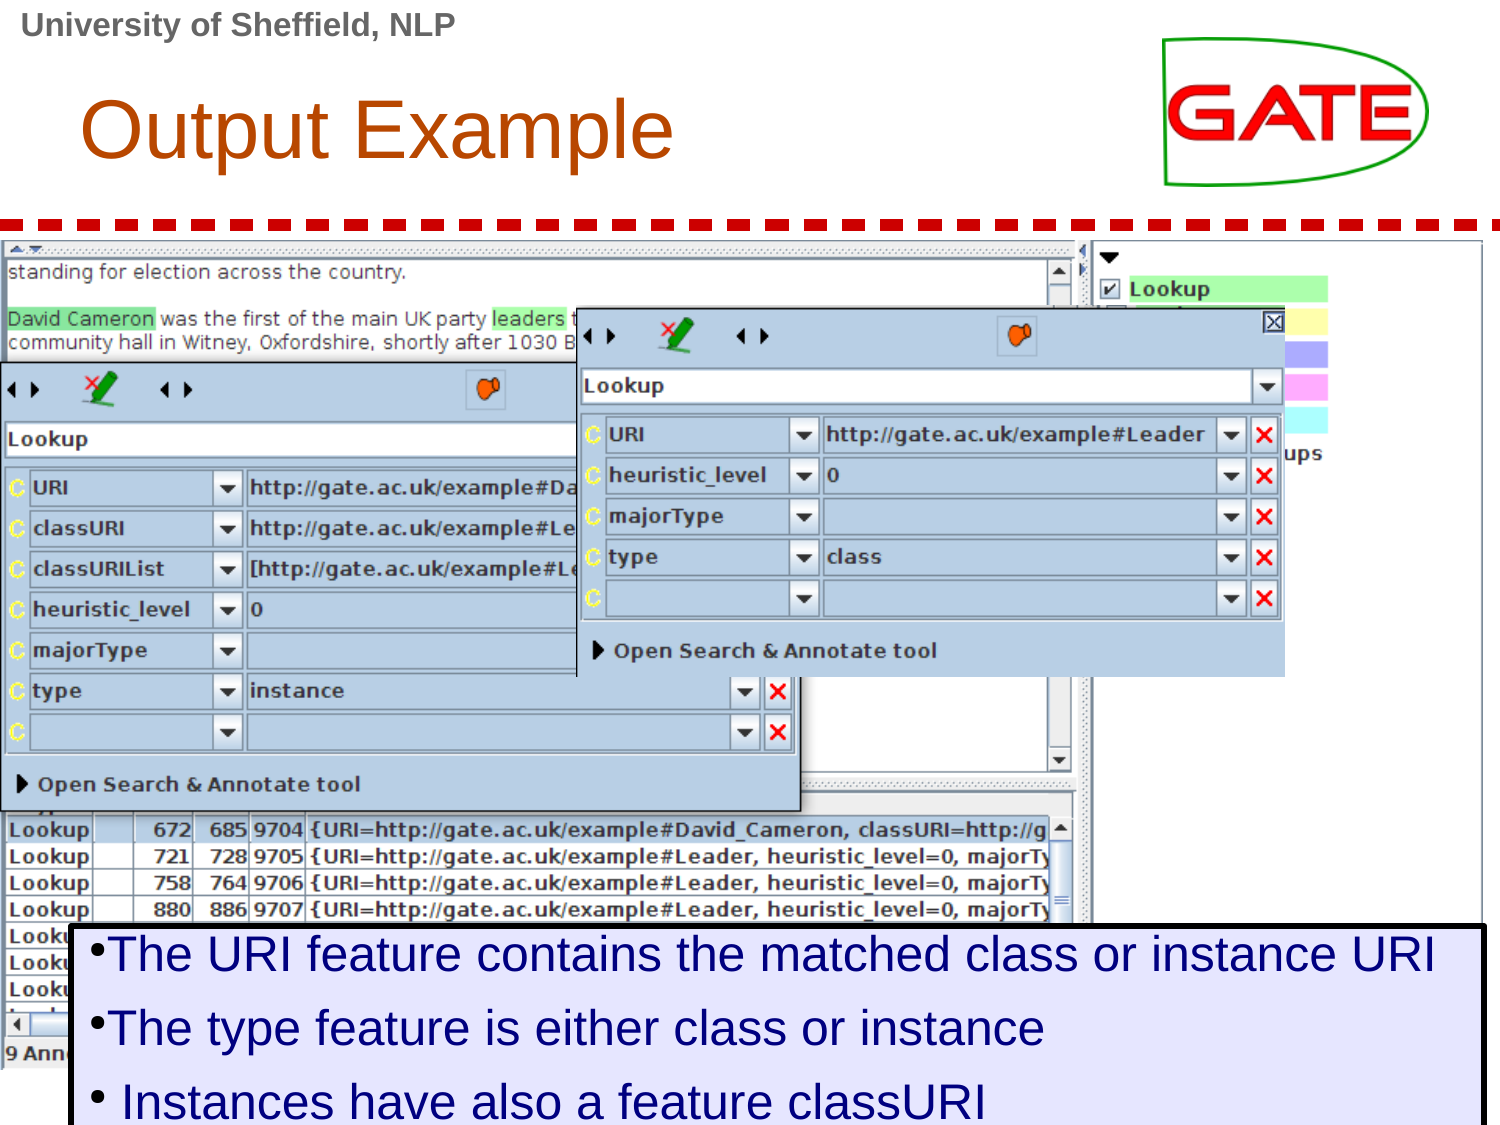

# Output Example
Screen shot of the Lookup annots with the special features
The URI feature contains the matched class or instance URI
The type feature is either class or instance
 Instances have also a feature classURI